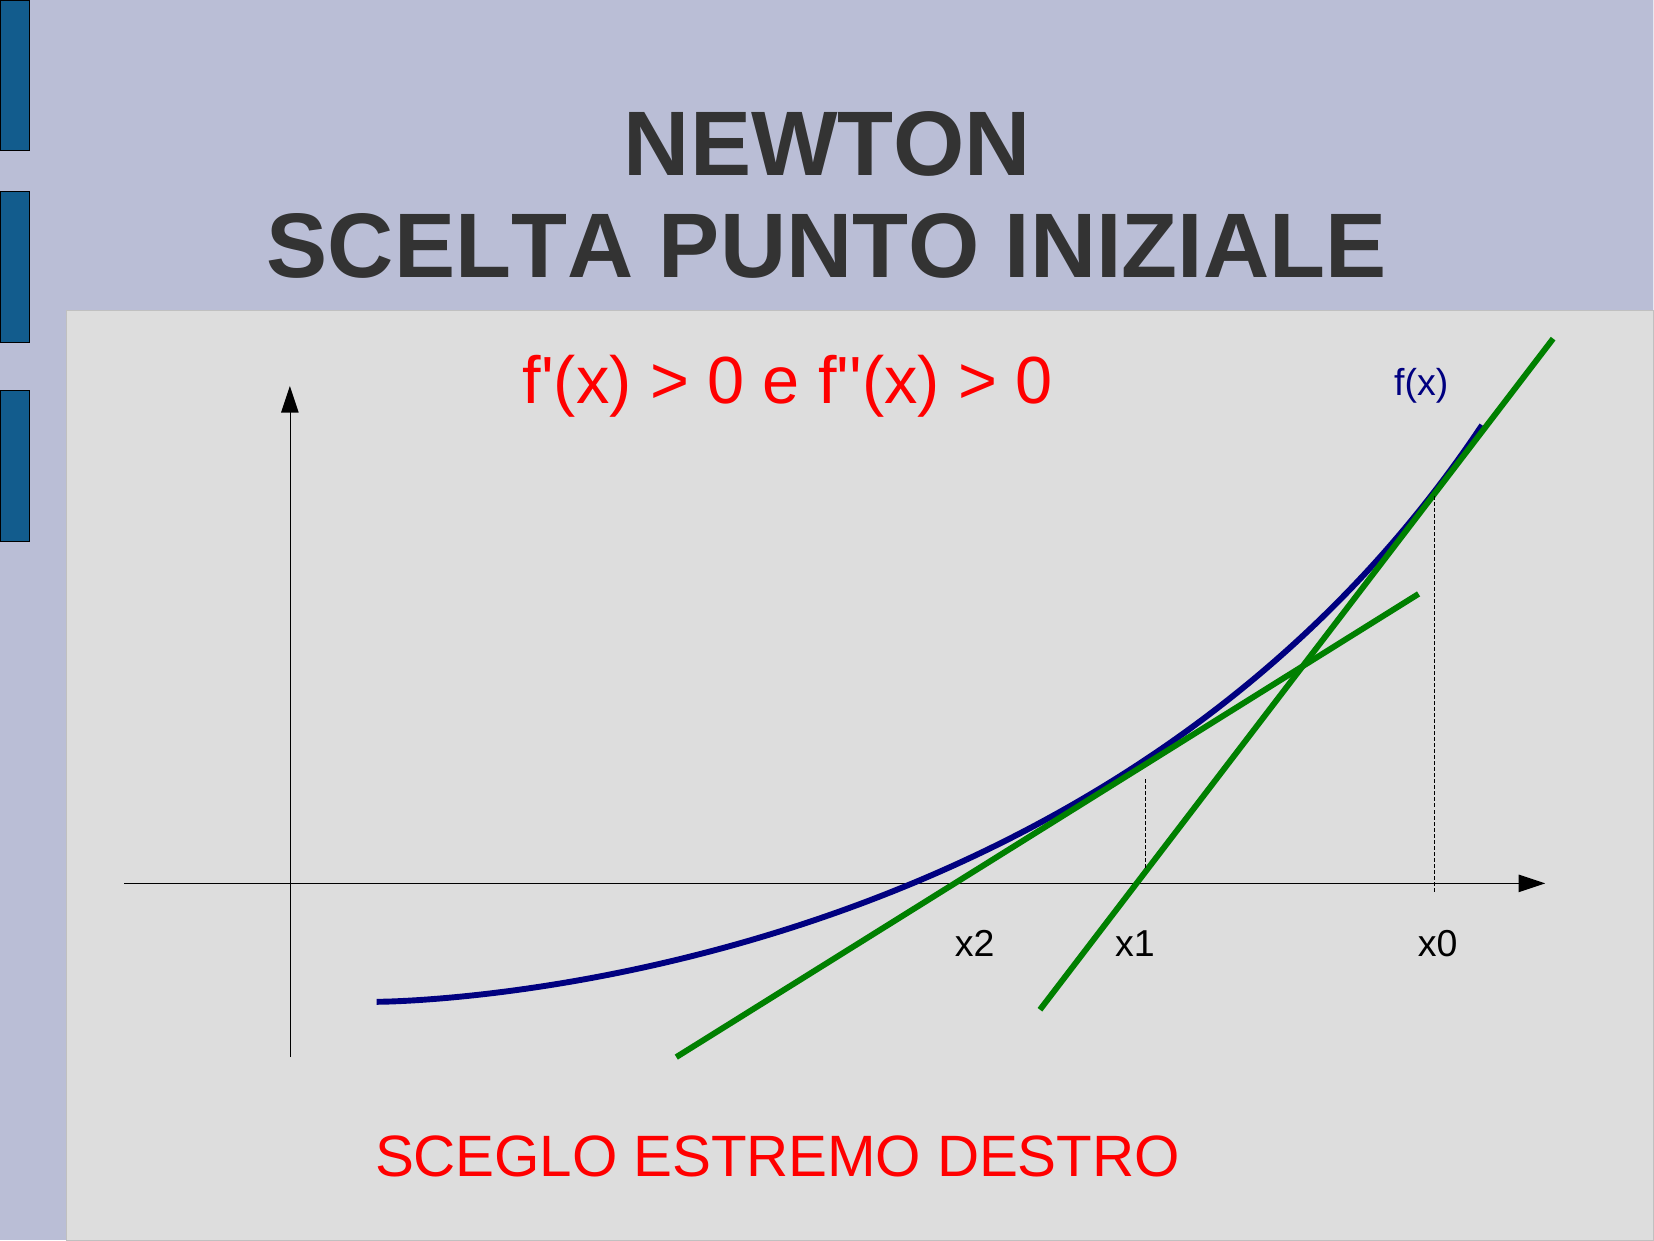

# NEWTON SCELTA PUNTO INIZIALE
f'(x) > 0 e f''(x) > 0
f(x)
x2
x1
x0
SCEGLO ESTREMO DESTRO